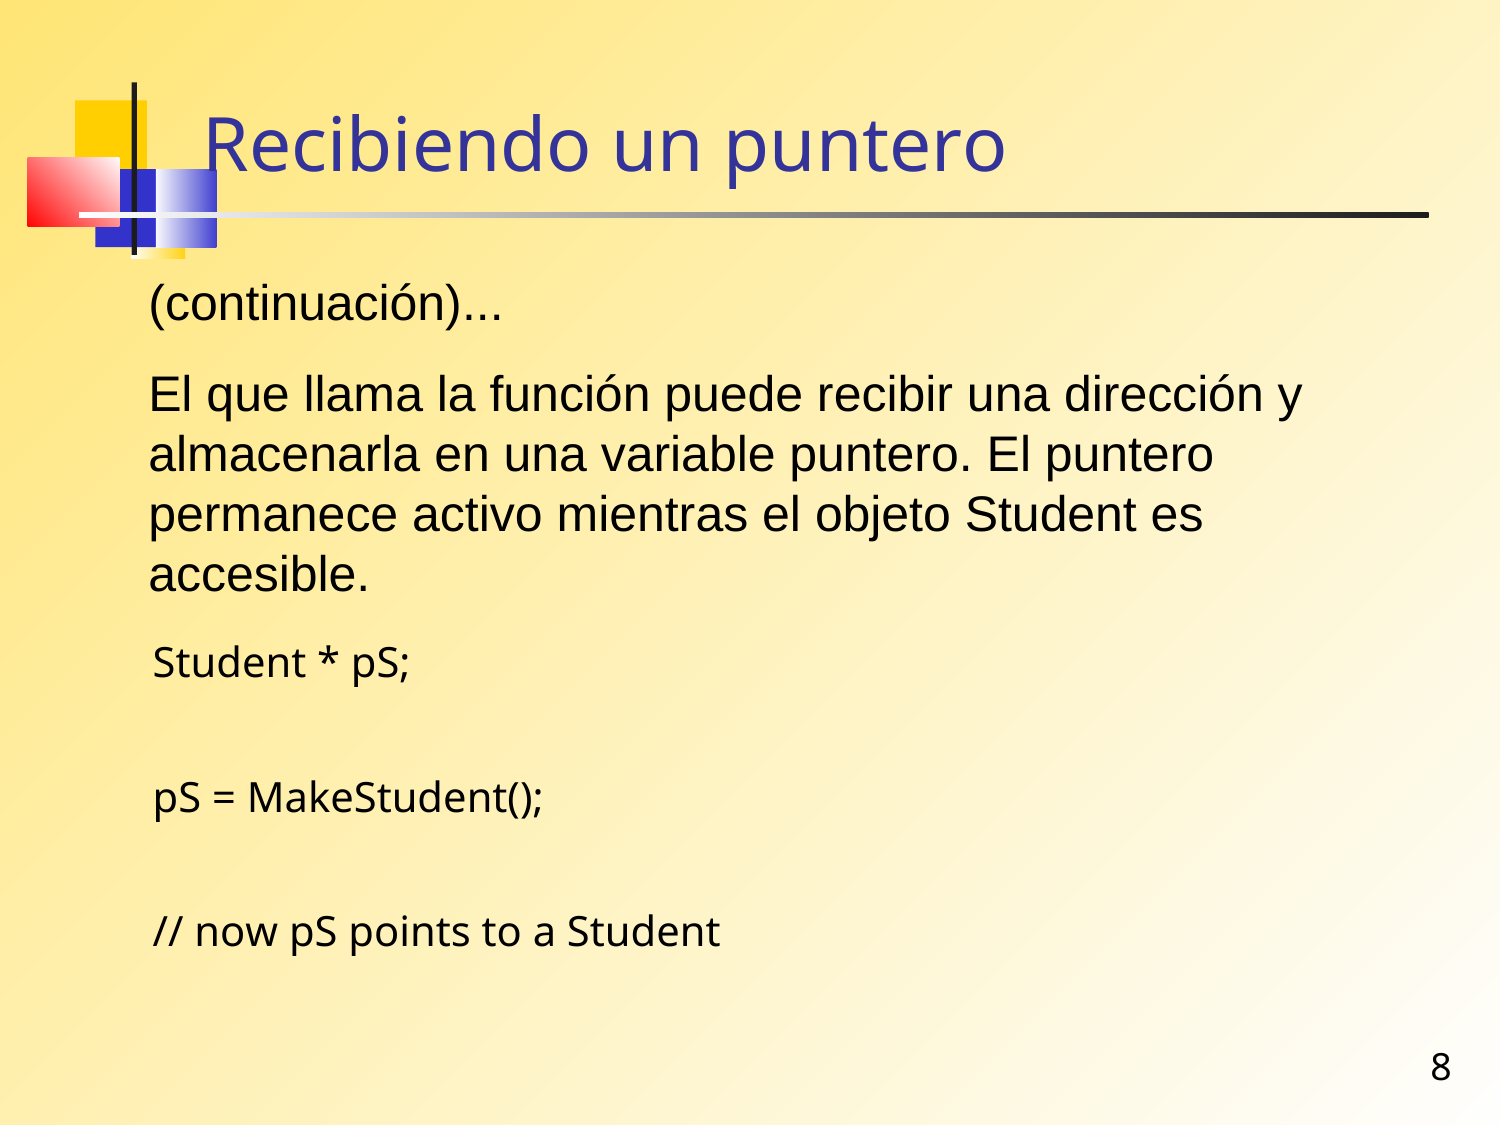

# Recibiendo un puntero
(continuación)...
El que llama la función puede recibir una dirección y almacenarla en una variable puntero. El puntero permanece activo mientras el objeto Student es accesible.
Student * pS;
pS = MakeStudent();
// now pS points to a Student
8